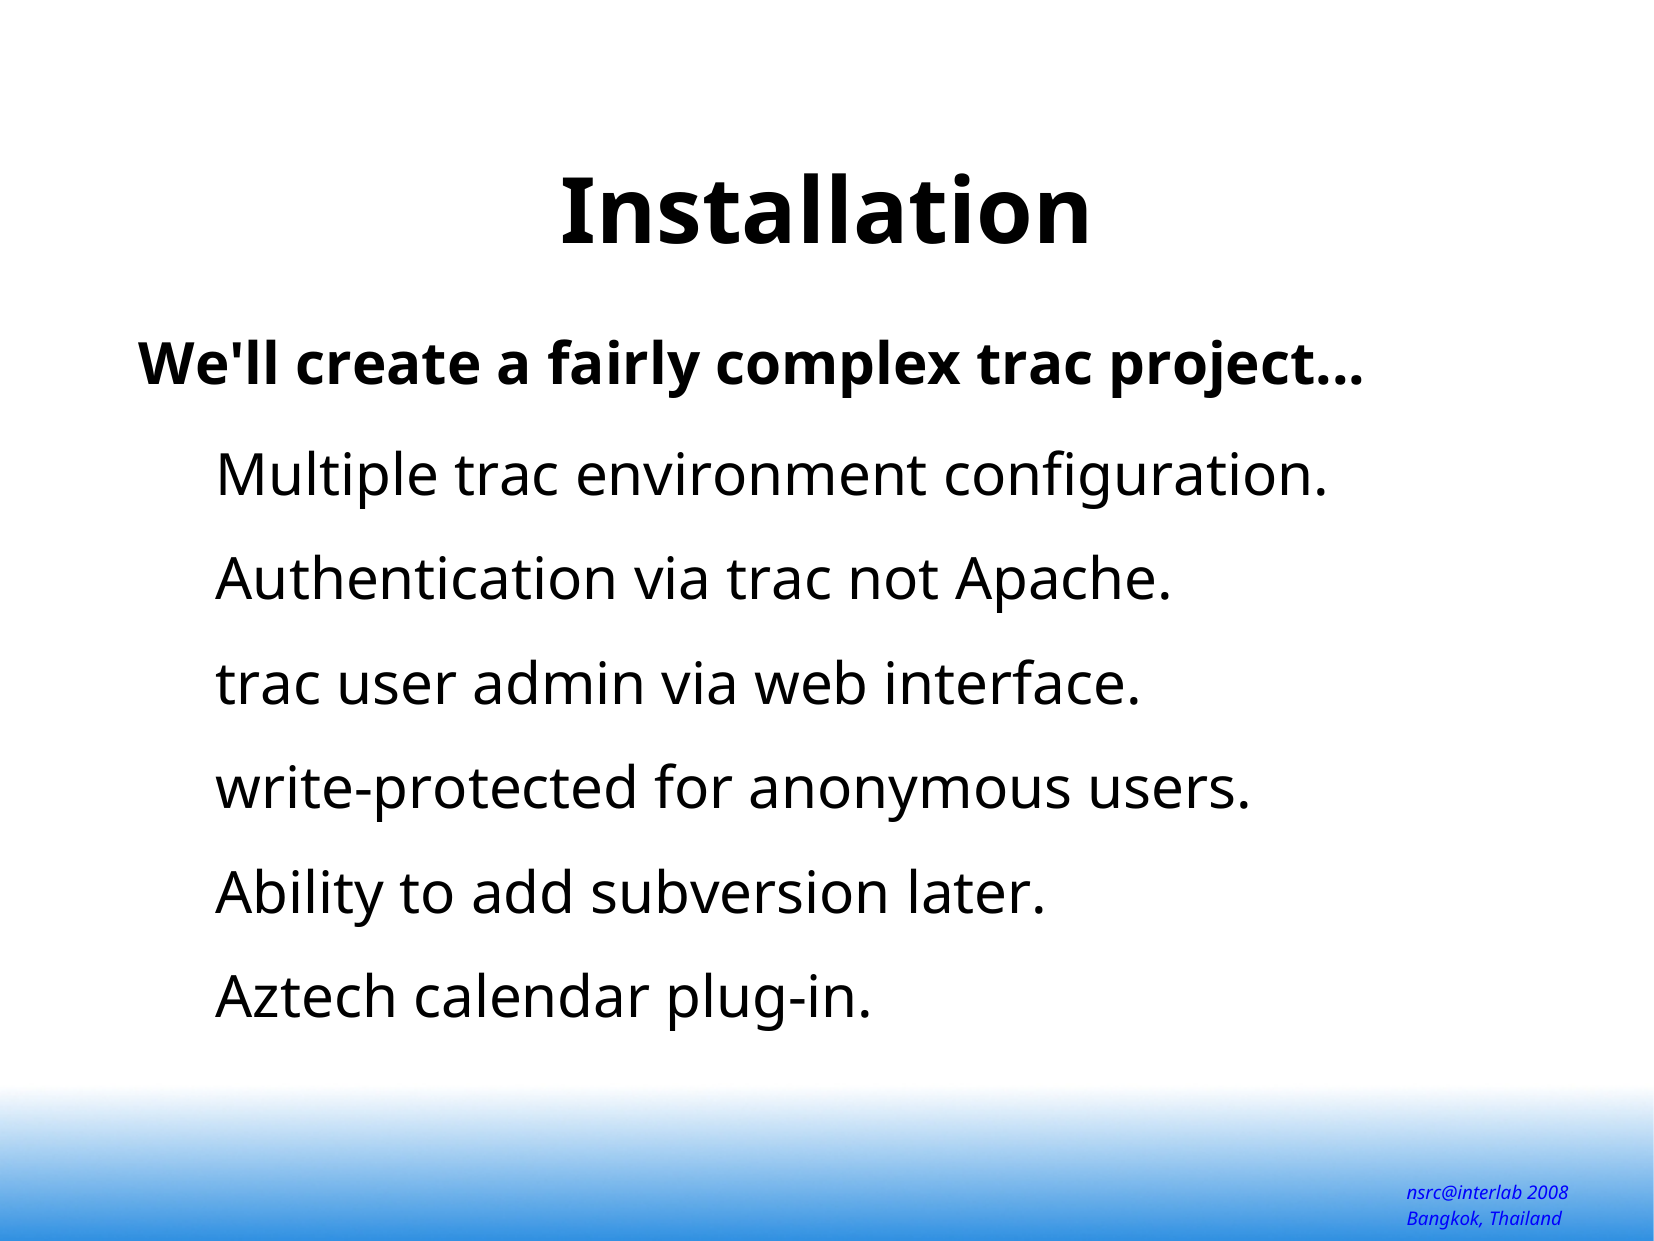

# Installation
We'll create a fairly complex trac project...
Multiple trac environment configuration.
Authentication via trac not Apache.
trac user admin via web interface.
write-protected for anonymous users.
Ability to add subversion later.
Aztech calendar plug-in.